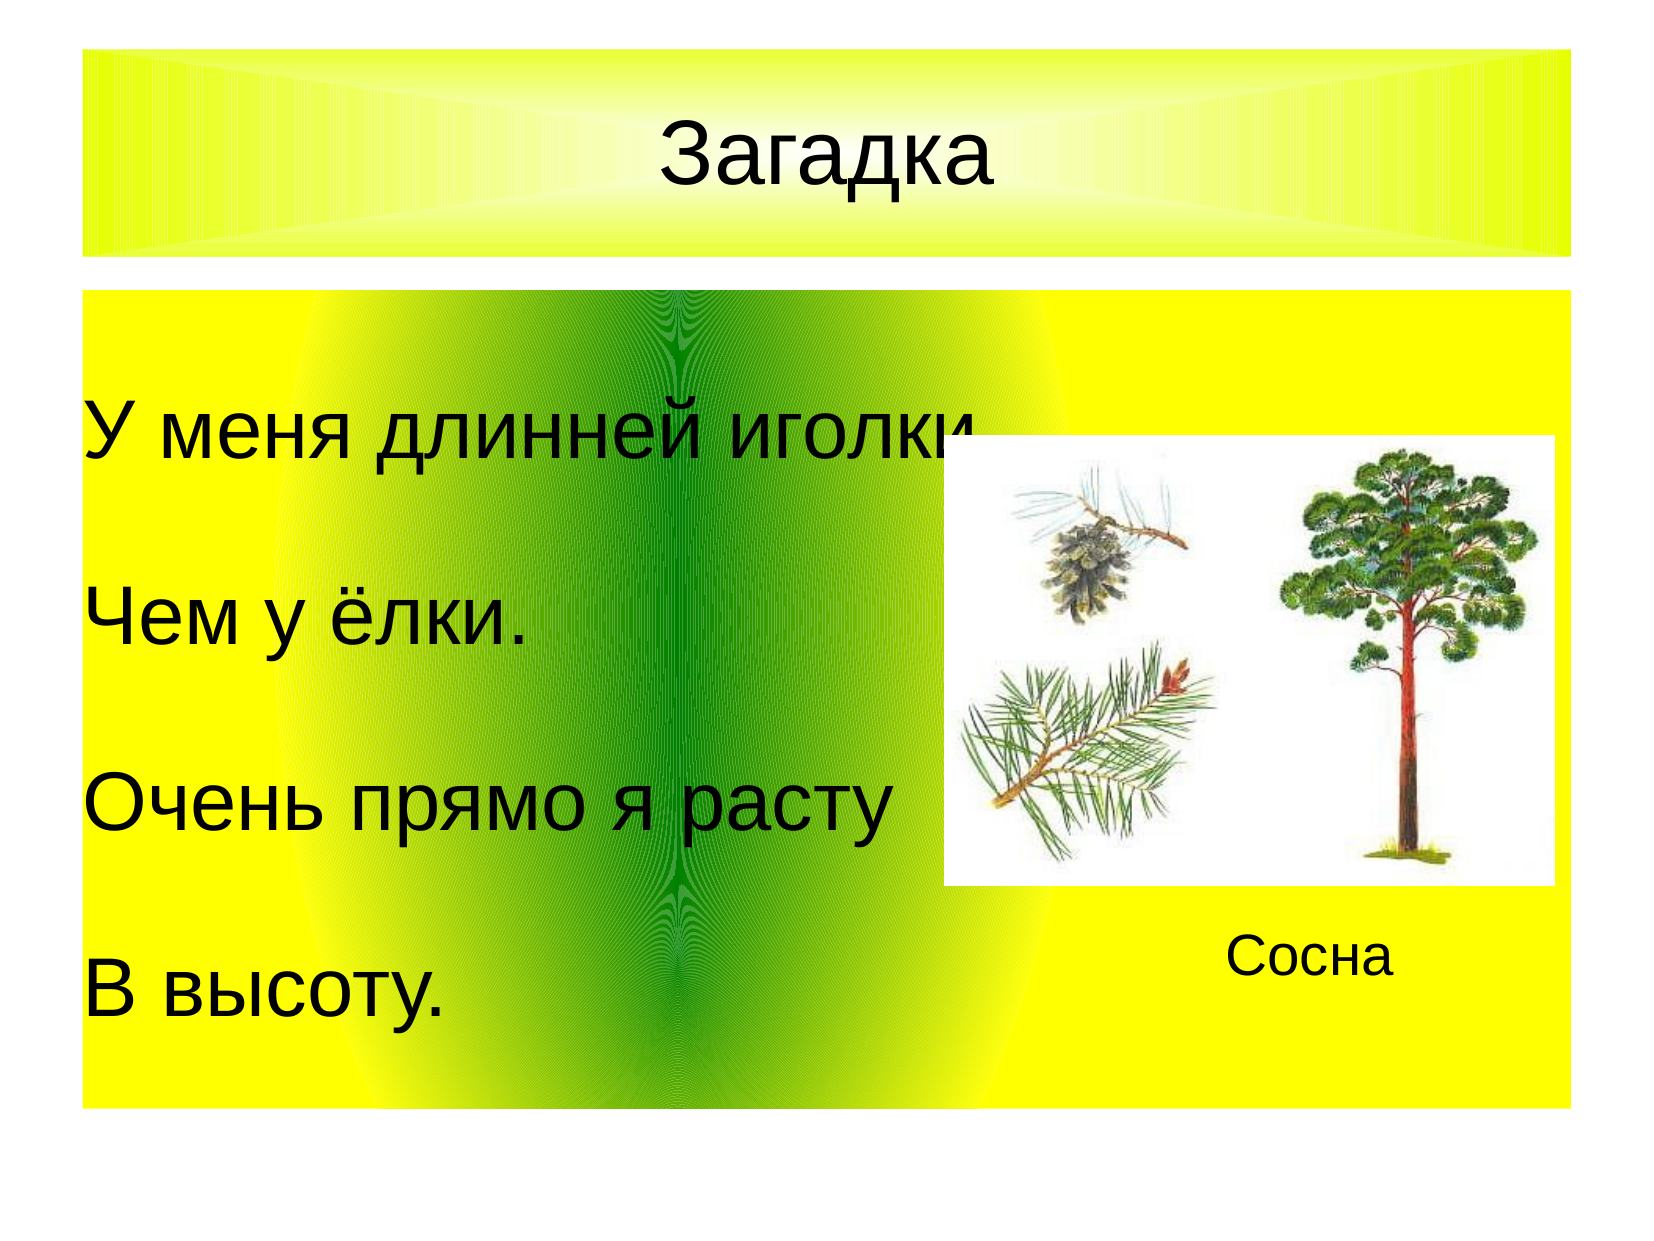

# Загадка
У меня длинней иголки,
Чем у ёлки.
Очень прямо я расту
В высоту.
Сосна